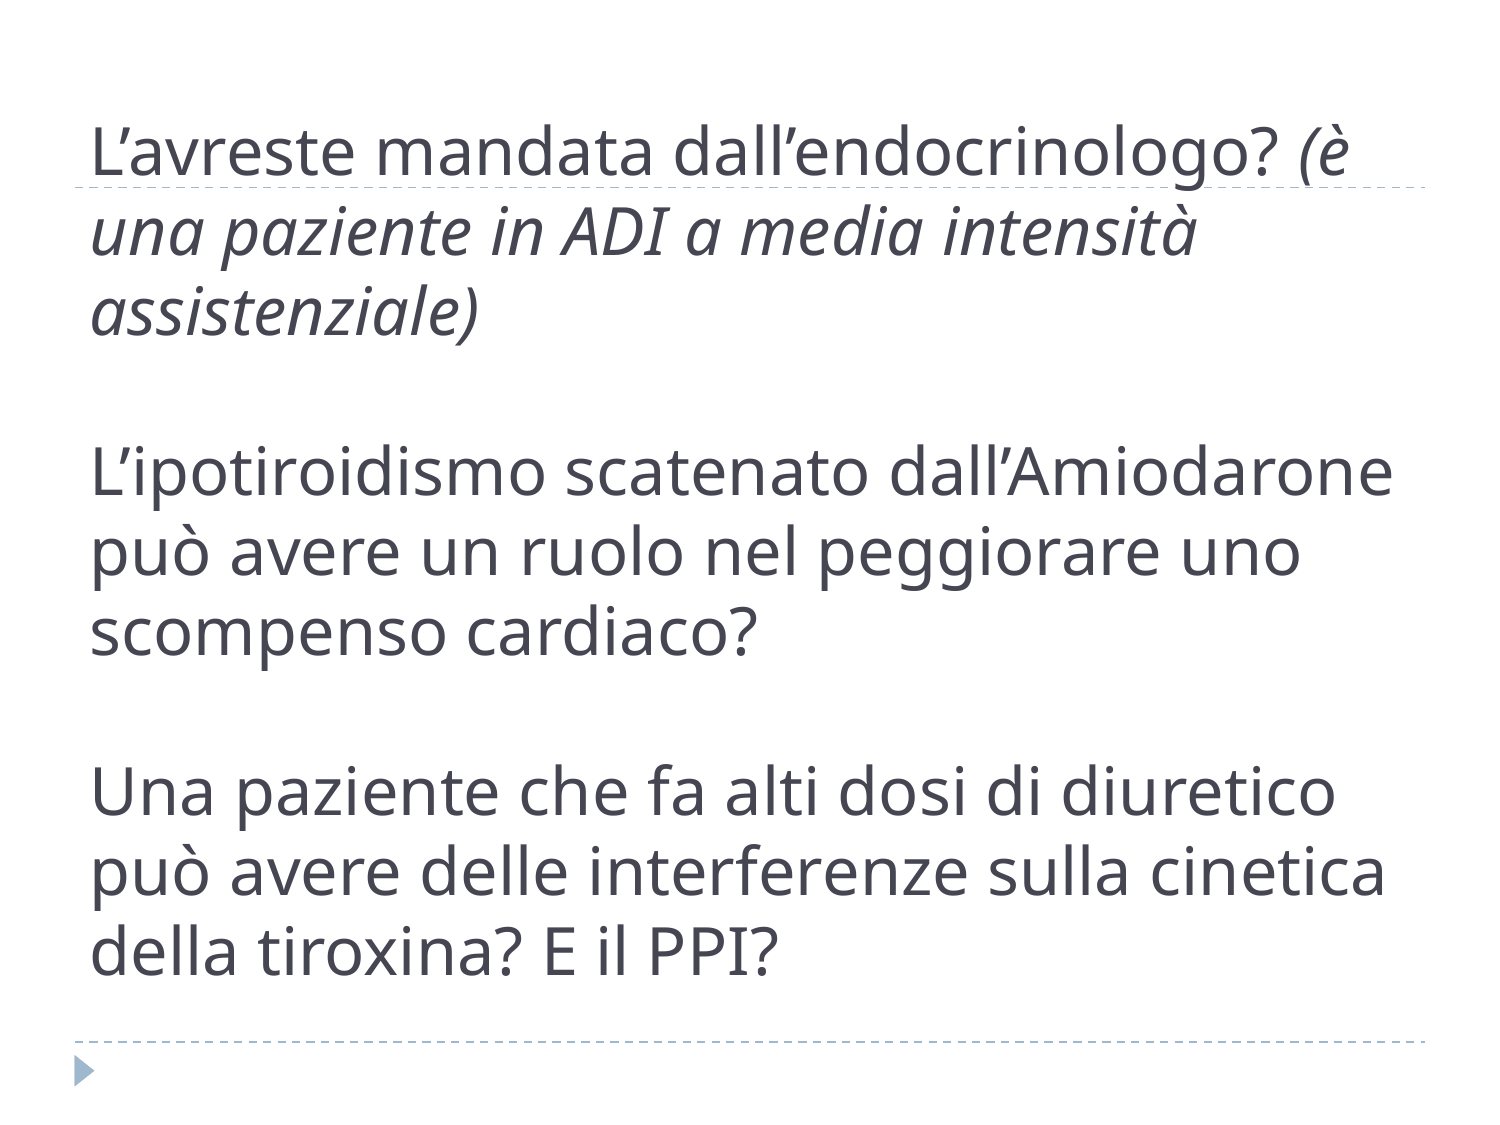

# L’avreste mandata dall’endocrinologo? (è una paziente in ADI a media intensità assistenziale) L’ipotiroidismo scatenato dall’Amiodarone può avere un ruolo nel peggiorare uno scompenso cardiaco? Una paziente che fa alti dosi di diuretico può avere delle interferenze sulla cinetica della tiroxina? E il PPI?